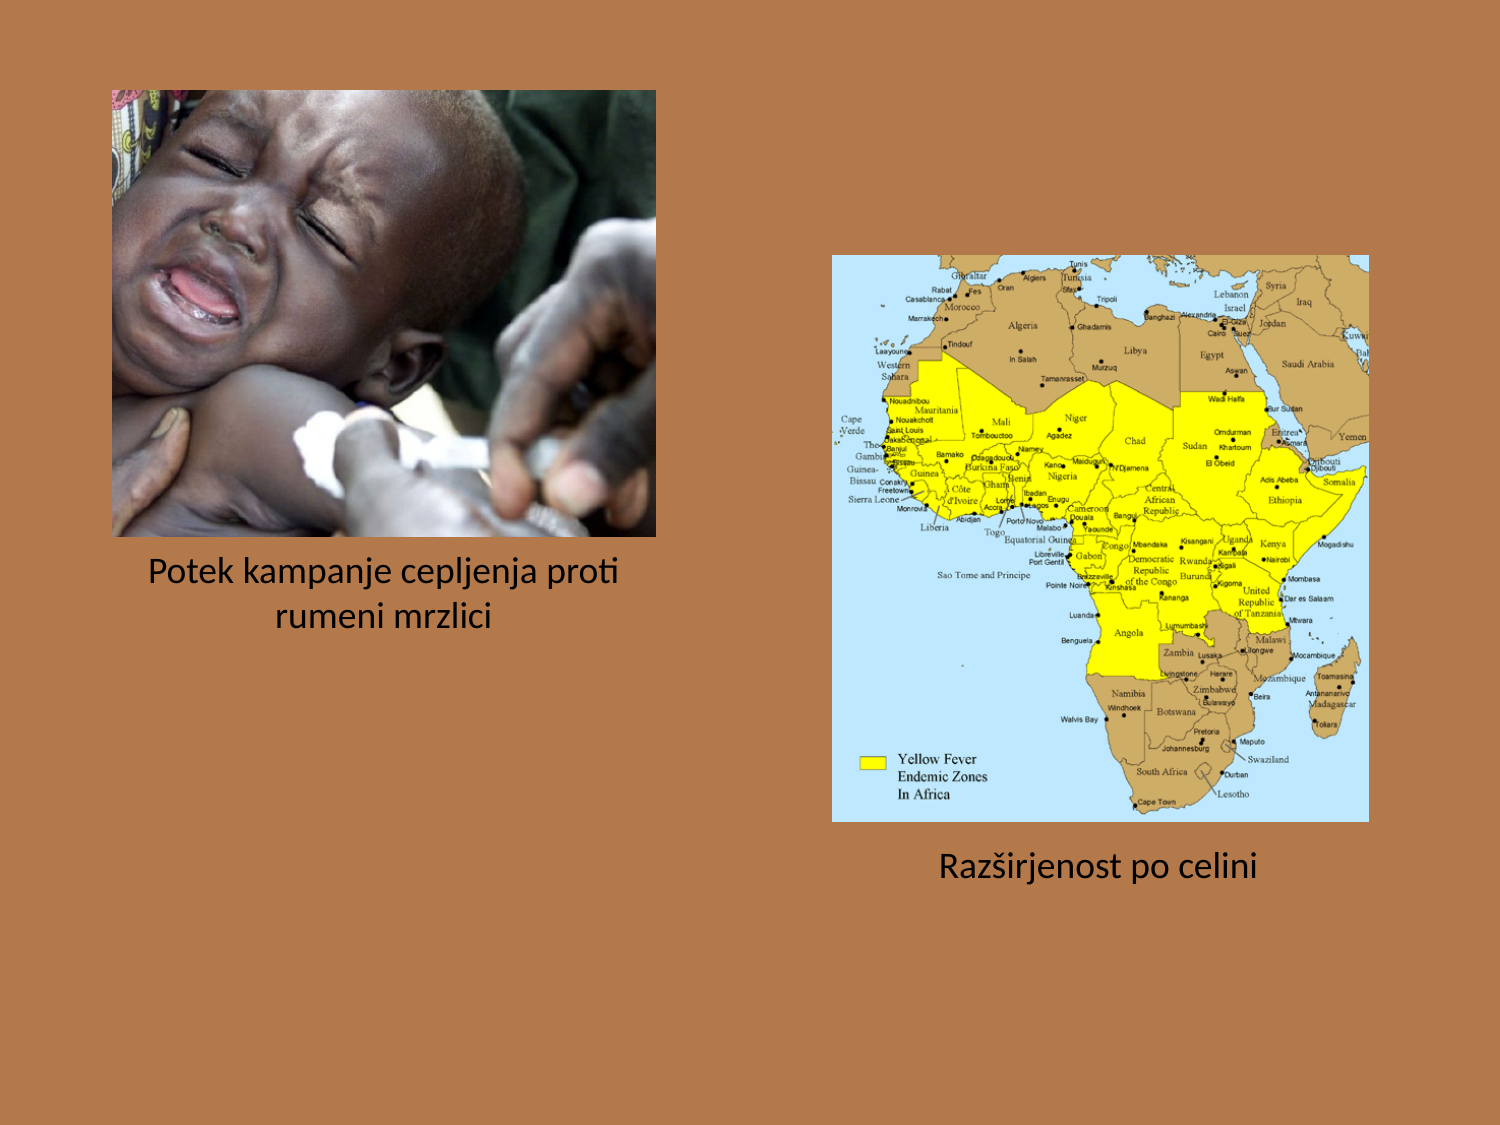

#
Potek kampanje cepljenja proti rumeni mrzlici
Razširjenost po celini